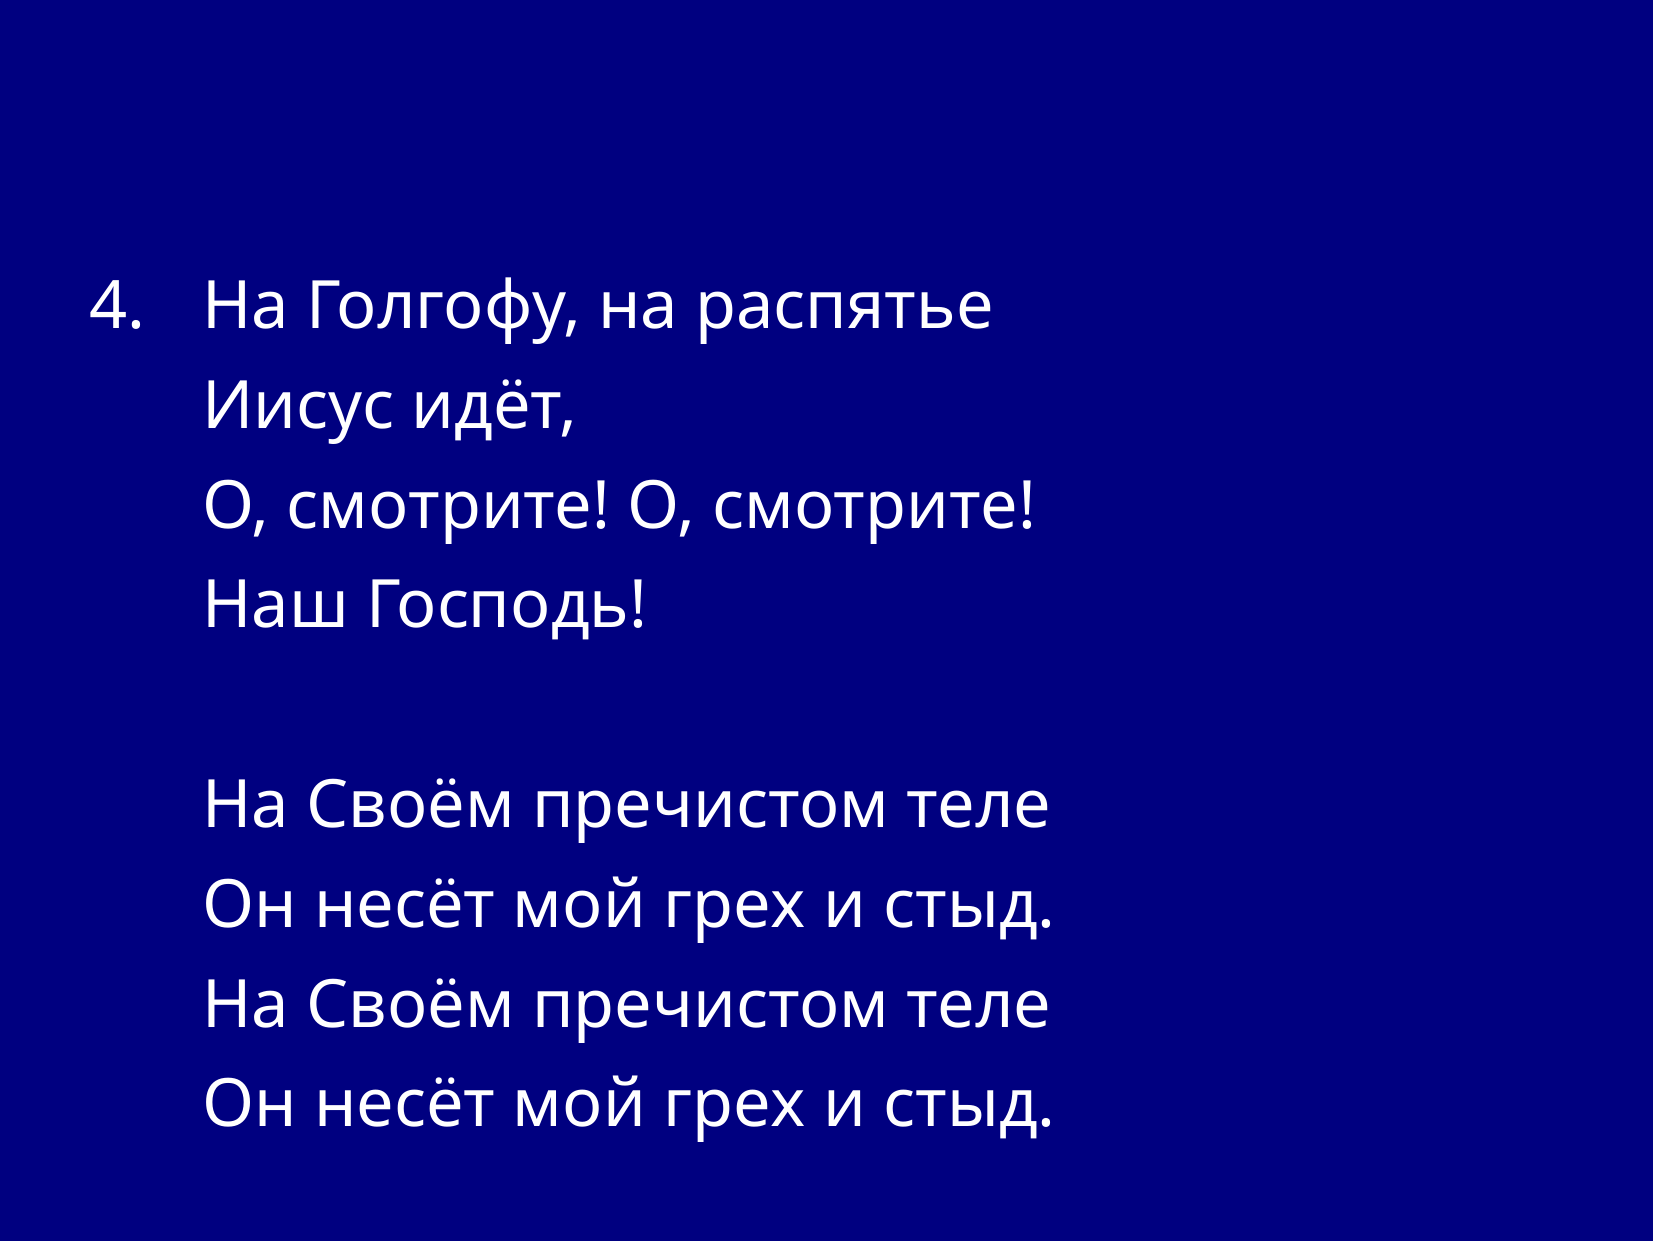

4.	На Голгофу, на распятье
	Иисус идёт,
	О, смотрите! О, смотрите!
	Наш Господь!
	На Своём пречистом теле
	Он несёт мой грех и стыд.
	На Своём пречистом теле
	Он несёт мой грех и стыд.